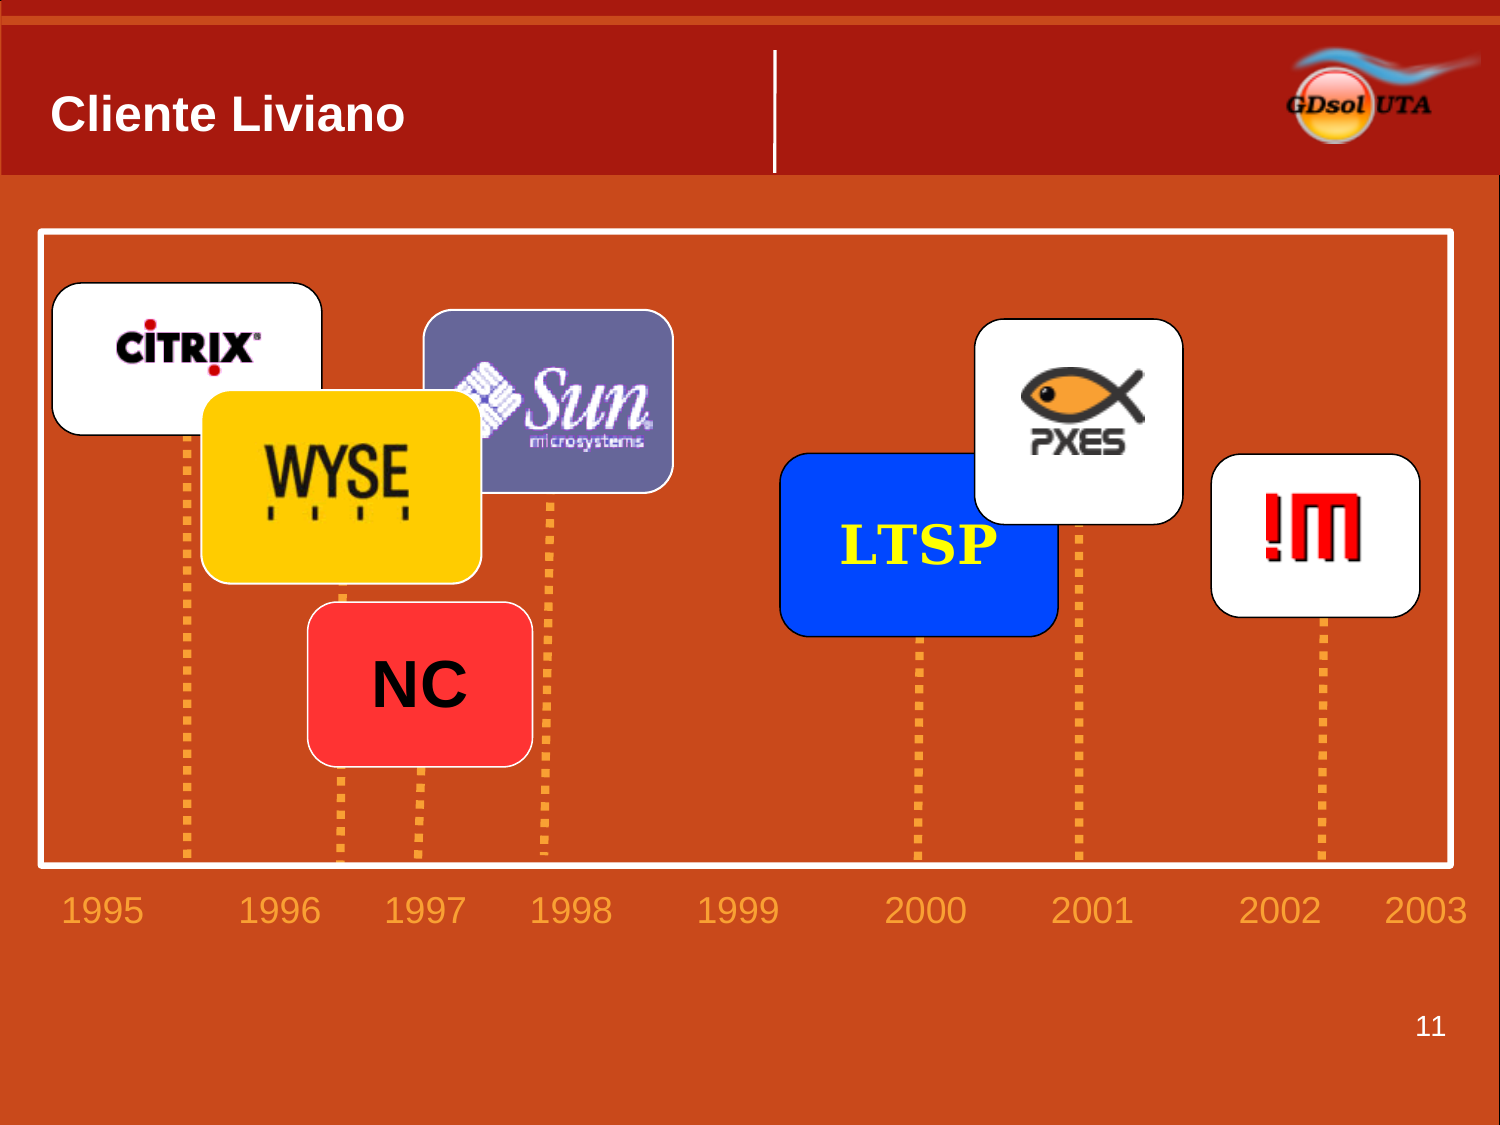

# Cliente Liviano
LTSP
NC
1995 1996 1997 1998 1999 2000 2001 2002 2003